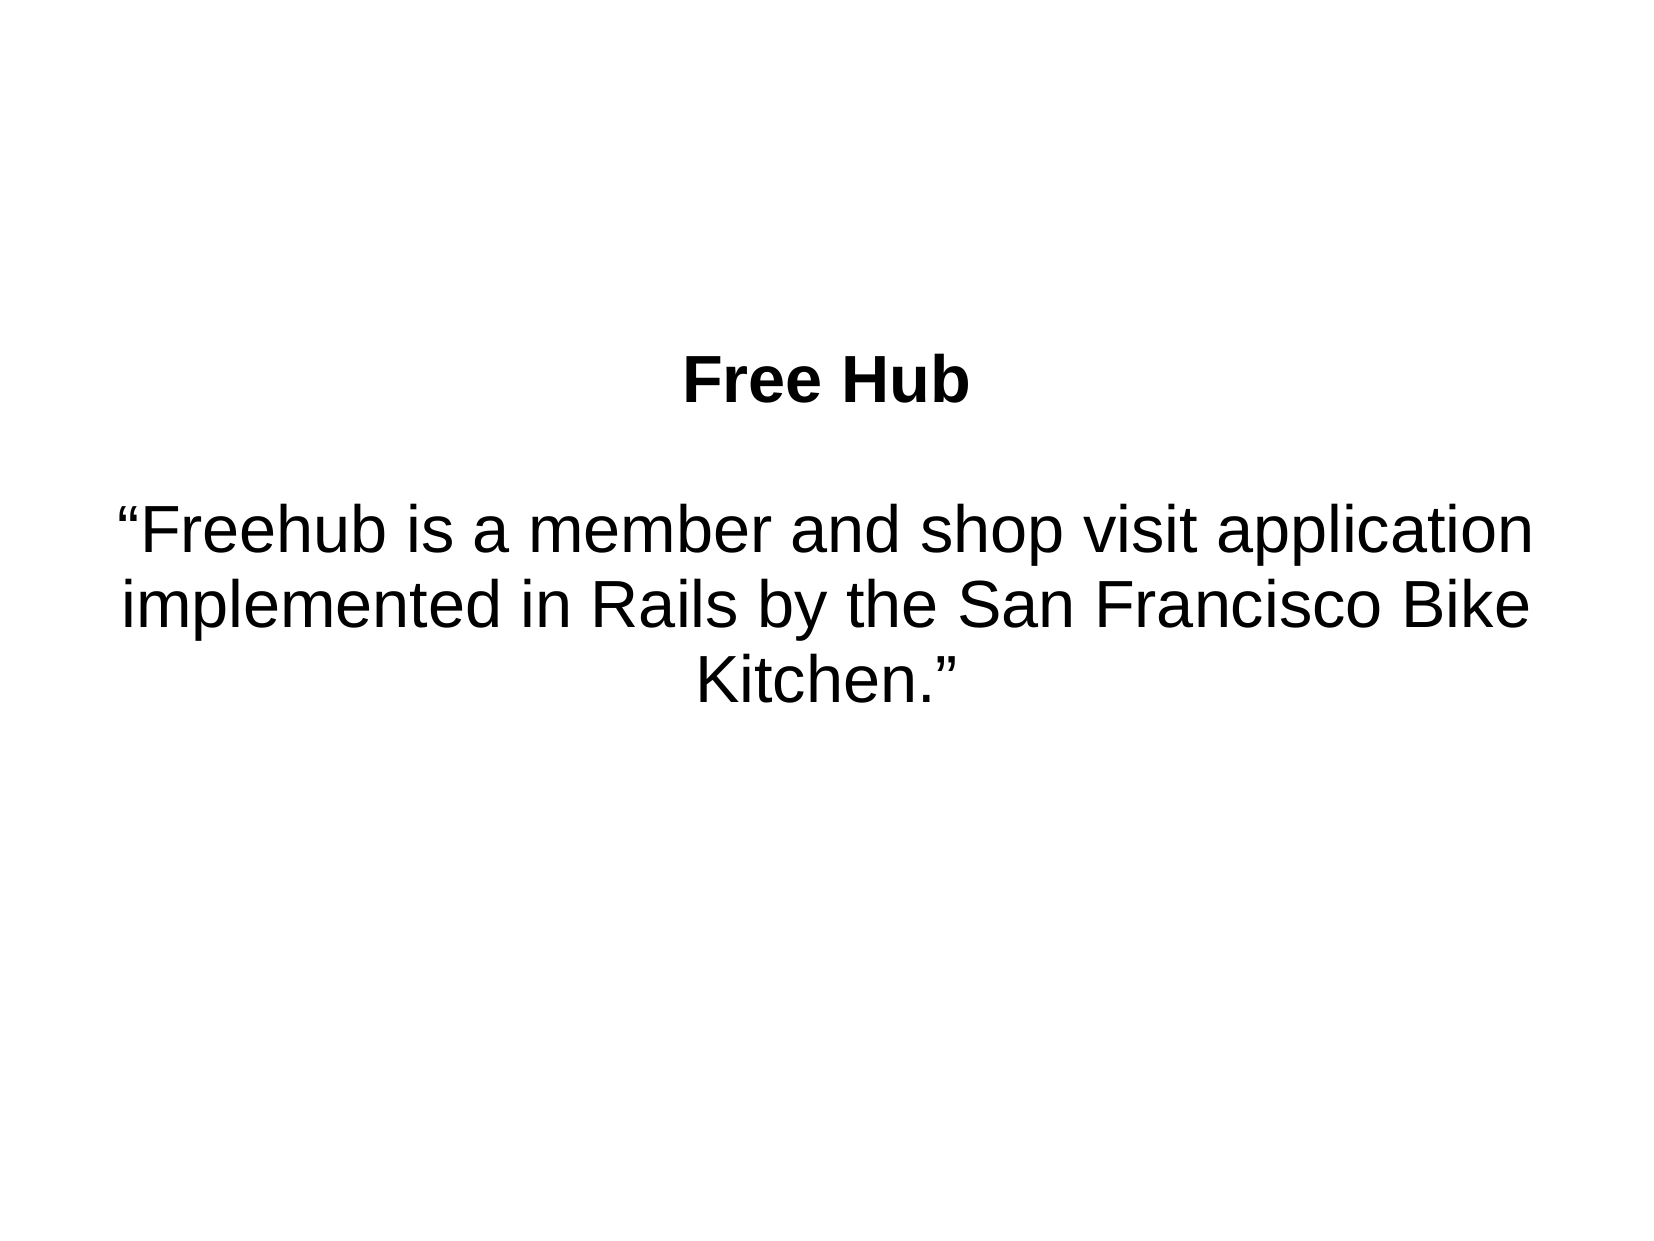

# Free Hub
“Freehub is a member and shop visit application implemented in Rails by the San Francisco Bike Kitchen.”